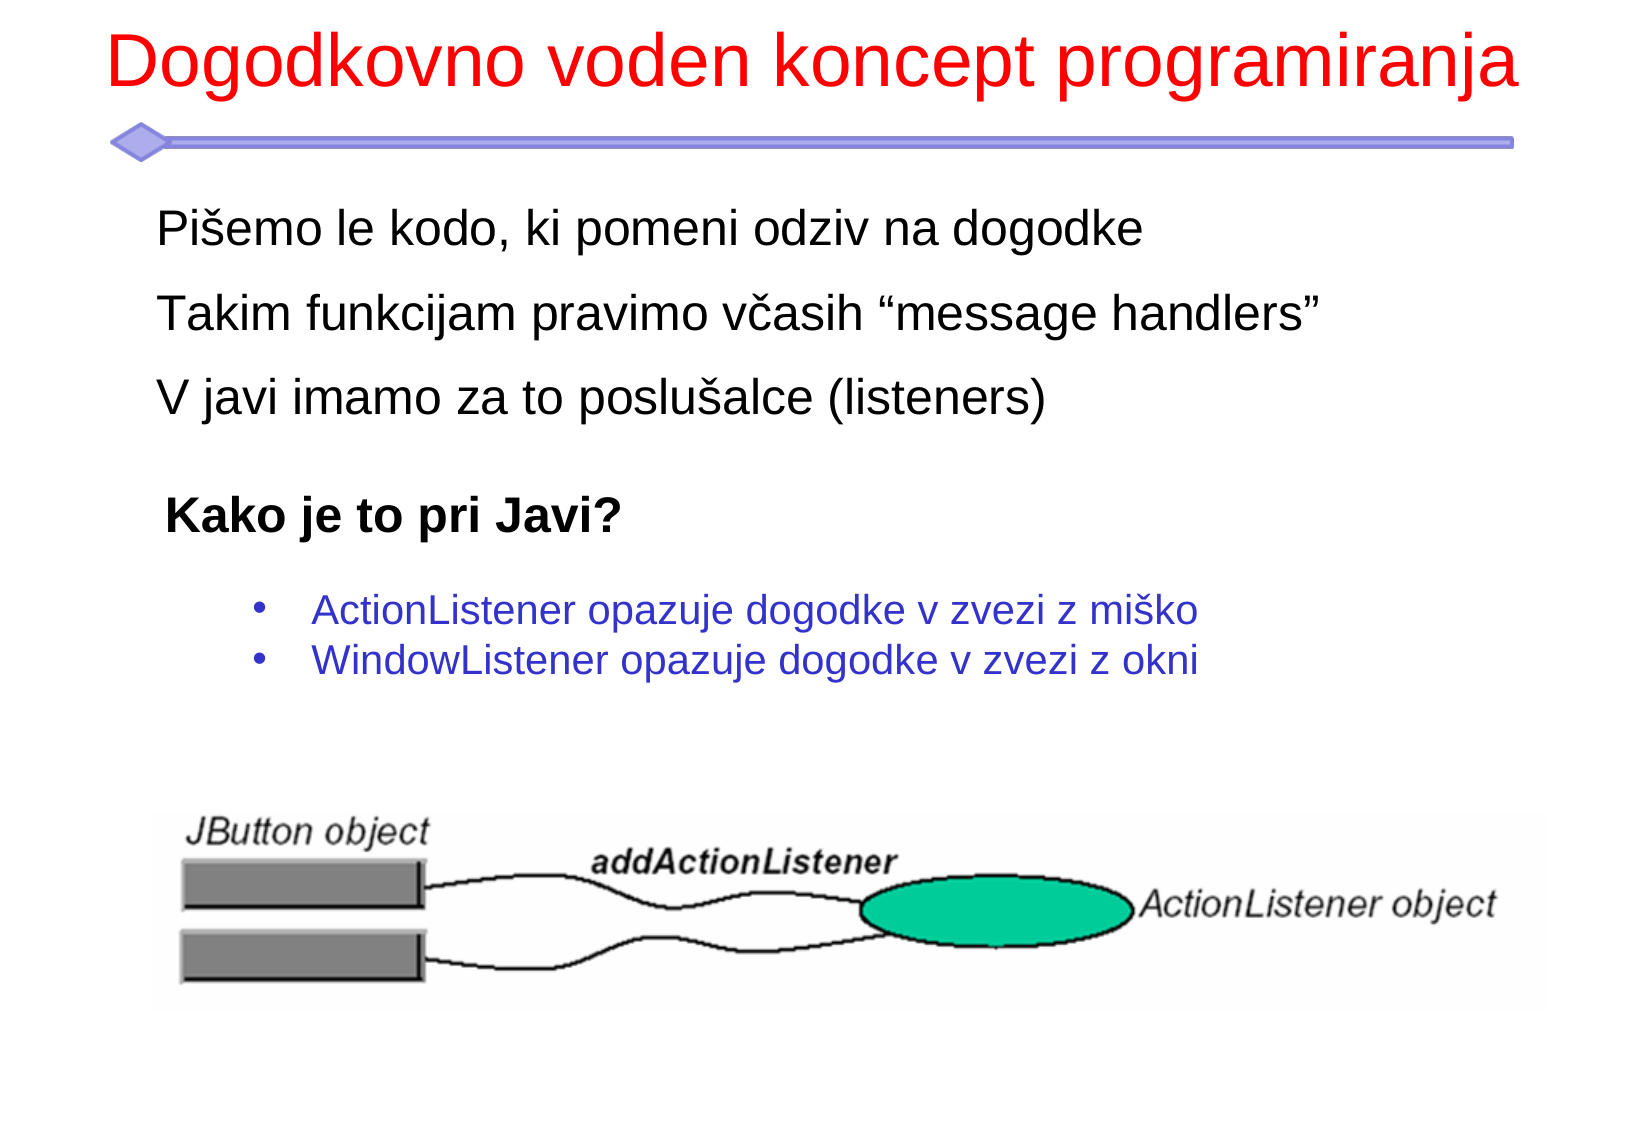

# Dogodkovno voden koncept programiranja
Pišemo le kodo, ki pomeni odziv na dogodke
Takim funkcijam pravimo včasih “message handlers”
V javi imamo za to poslušalce (listeners)
Kako je to pri Javi?
ActionListener opazuje dogodke v zvezi z miško
WindowListener opazuje dogodke v zvezi z okni